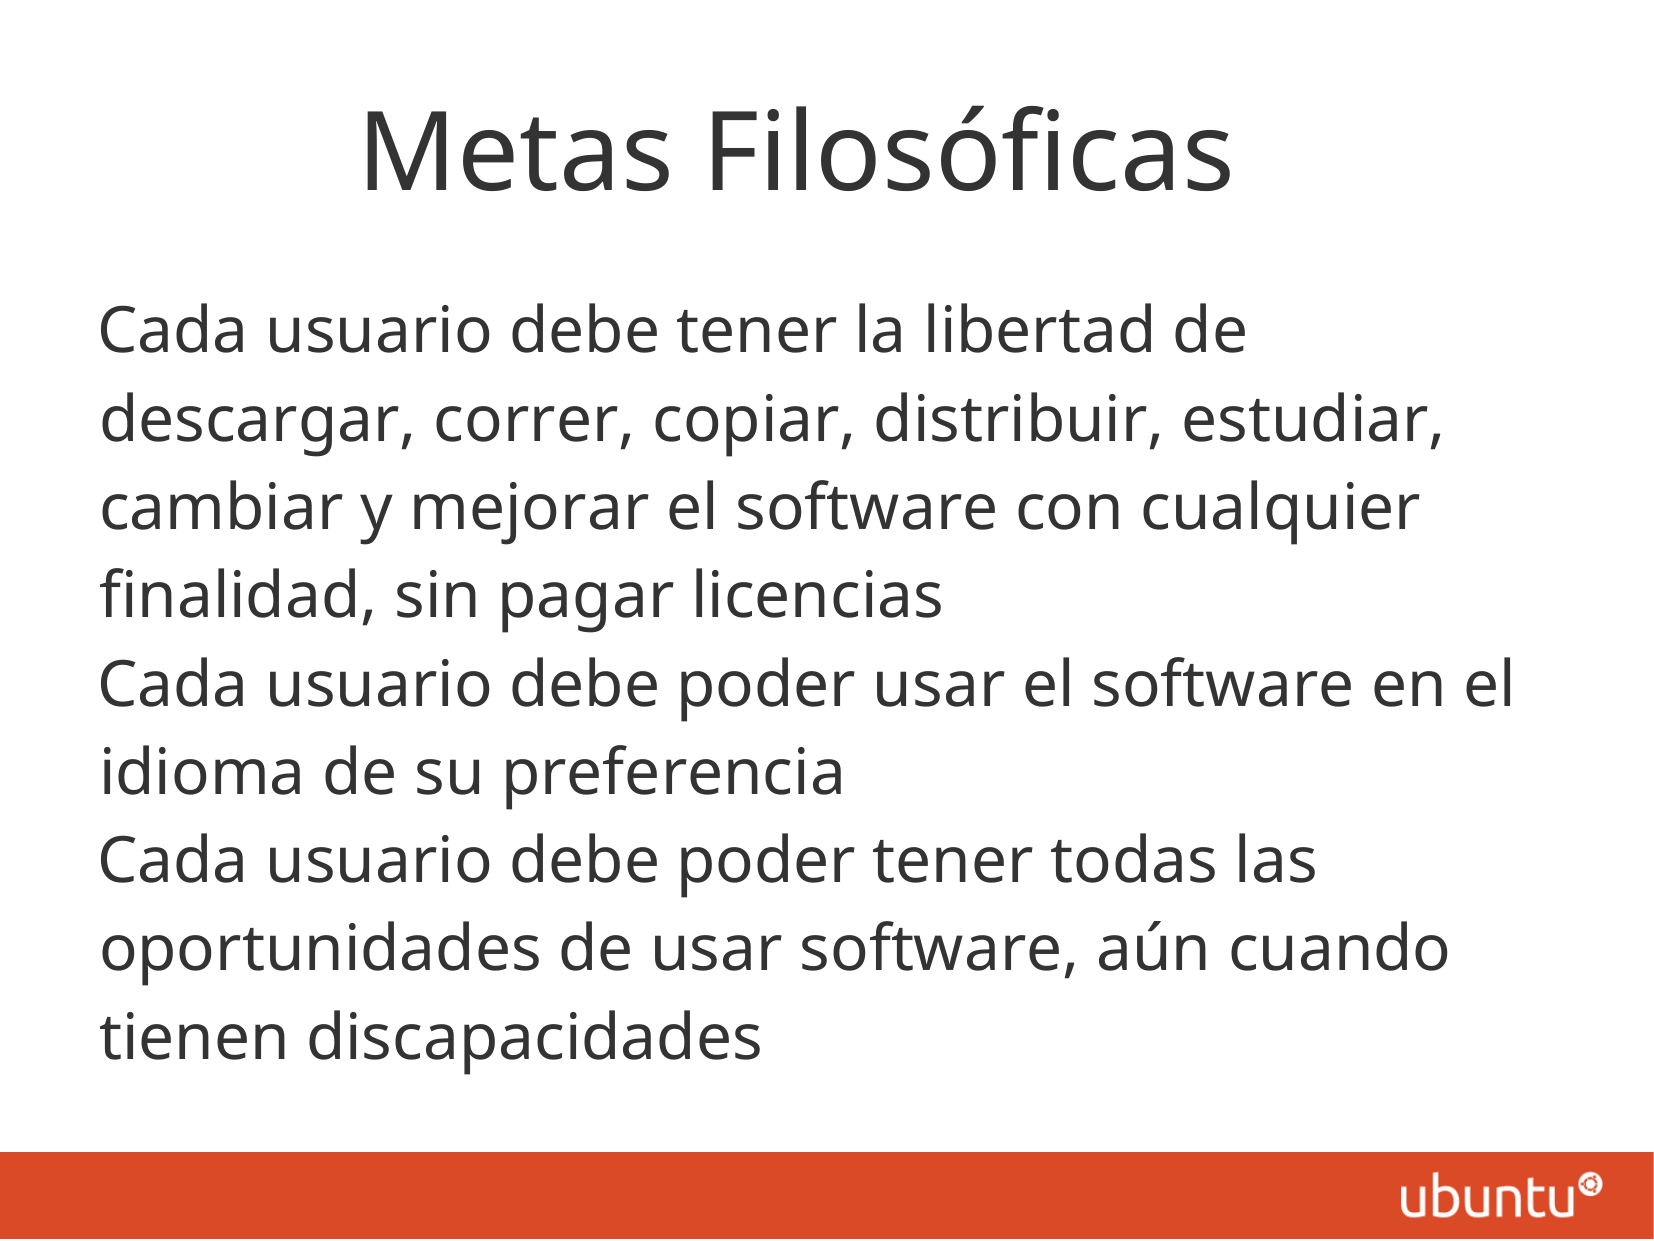

# Metas Filosóficas
 Cada usuario debe tener la libertad de descargar, correr, copiar, distribuir, estudiar, cambiar y mejorar el software con cualquier finalidad, sin pagar licencias
 Cada usuario debe poder usar el software en el idioma de su preferencia
 Cada usuario debe poder tener todas las oportunidades de usar software, aún cuando tienen discapacidades